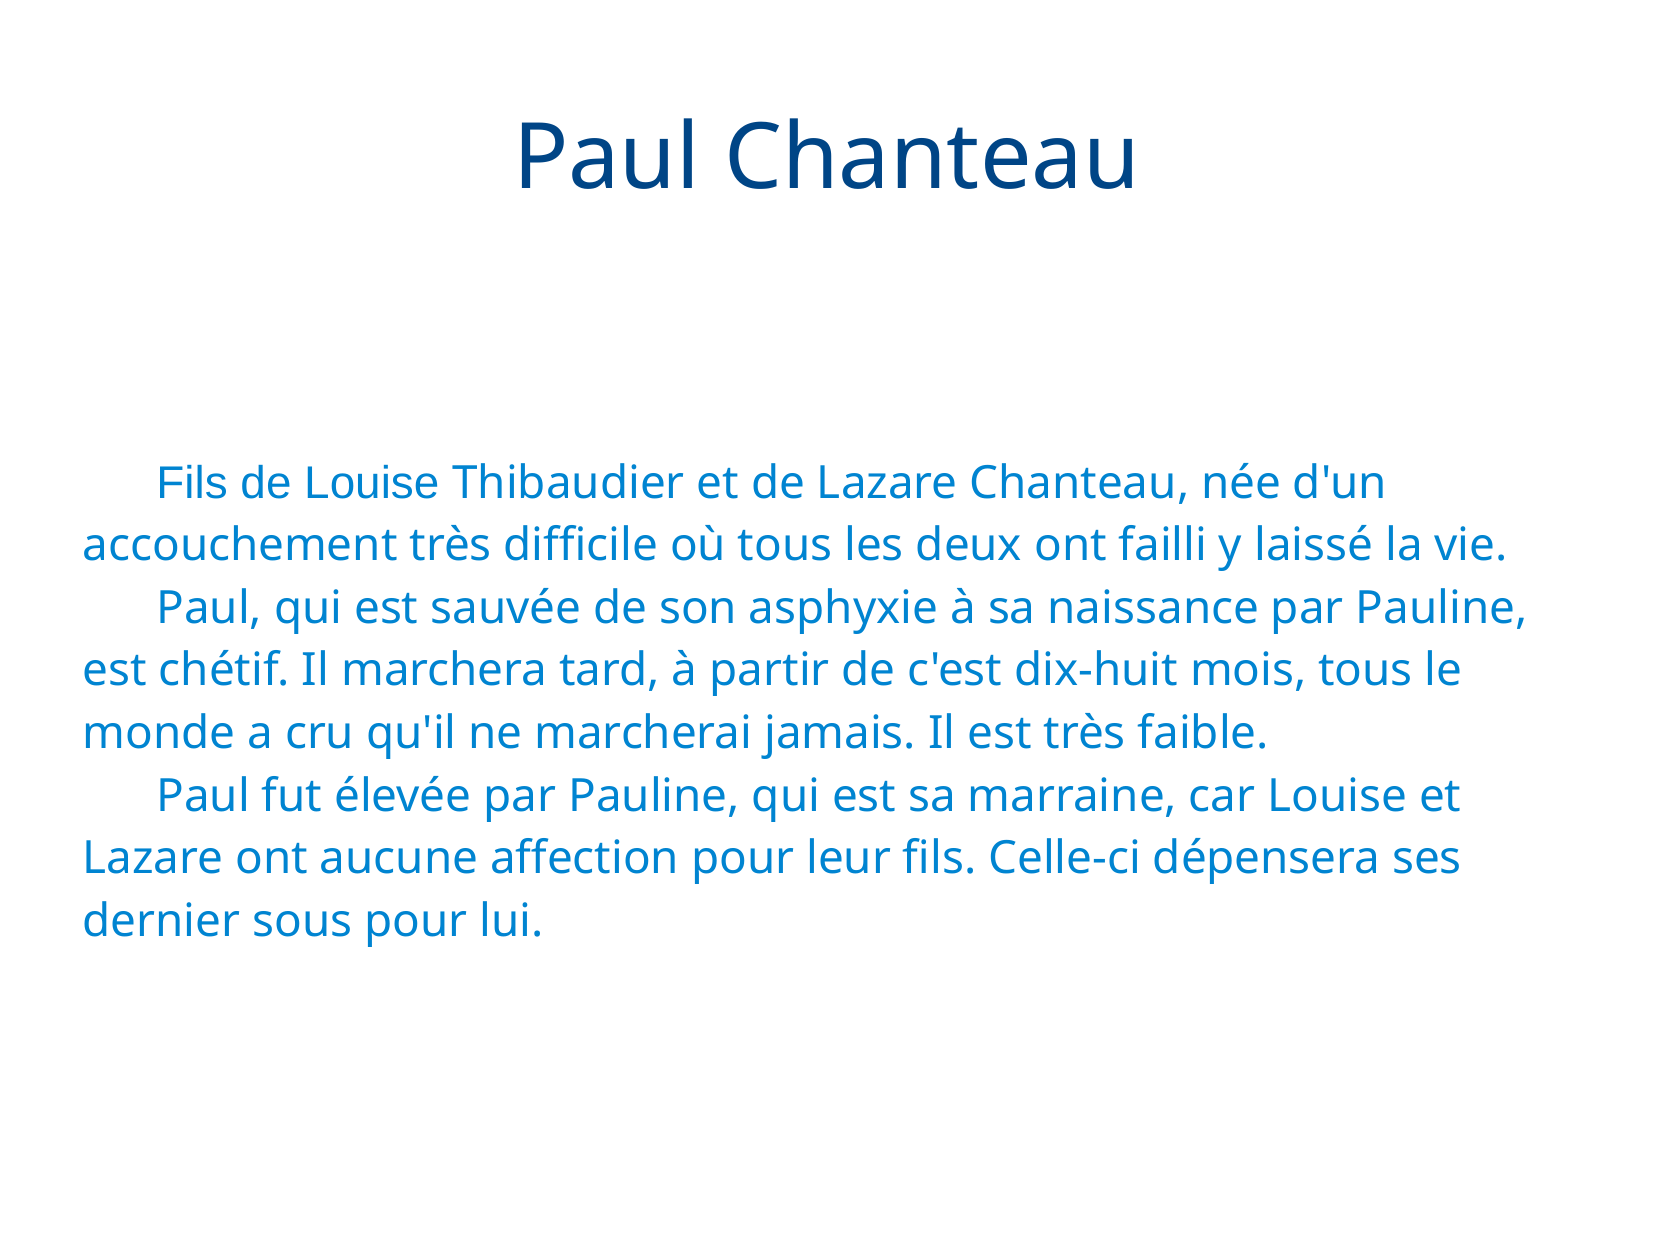

# Paul Chanteau
	Fils de Louise Thibaudier et de Lazare Chanteau, née d'un accouchement très difficile où tous les deux ont failli y laissé la vie. 		Paul, qui est sauvée de son asphyxie à sa naissance par Pauline, est chétif. Il marchera tard, à partir de c'est dix-huit mois, tous le monde a cru qu'il ne marcherai jamais. Il est très faible.
	Paul fut élevée par Pauline, qui est sa marraine, car Louise et Lazare ont aucune affection pour leur fils. Celle-ci dépensera ses dernier sous pour lui.